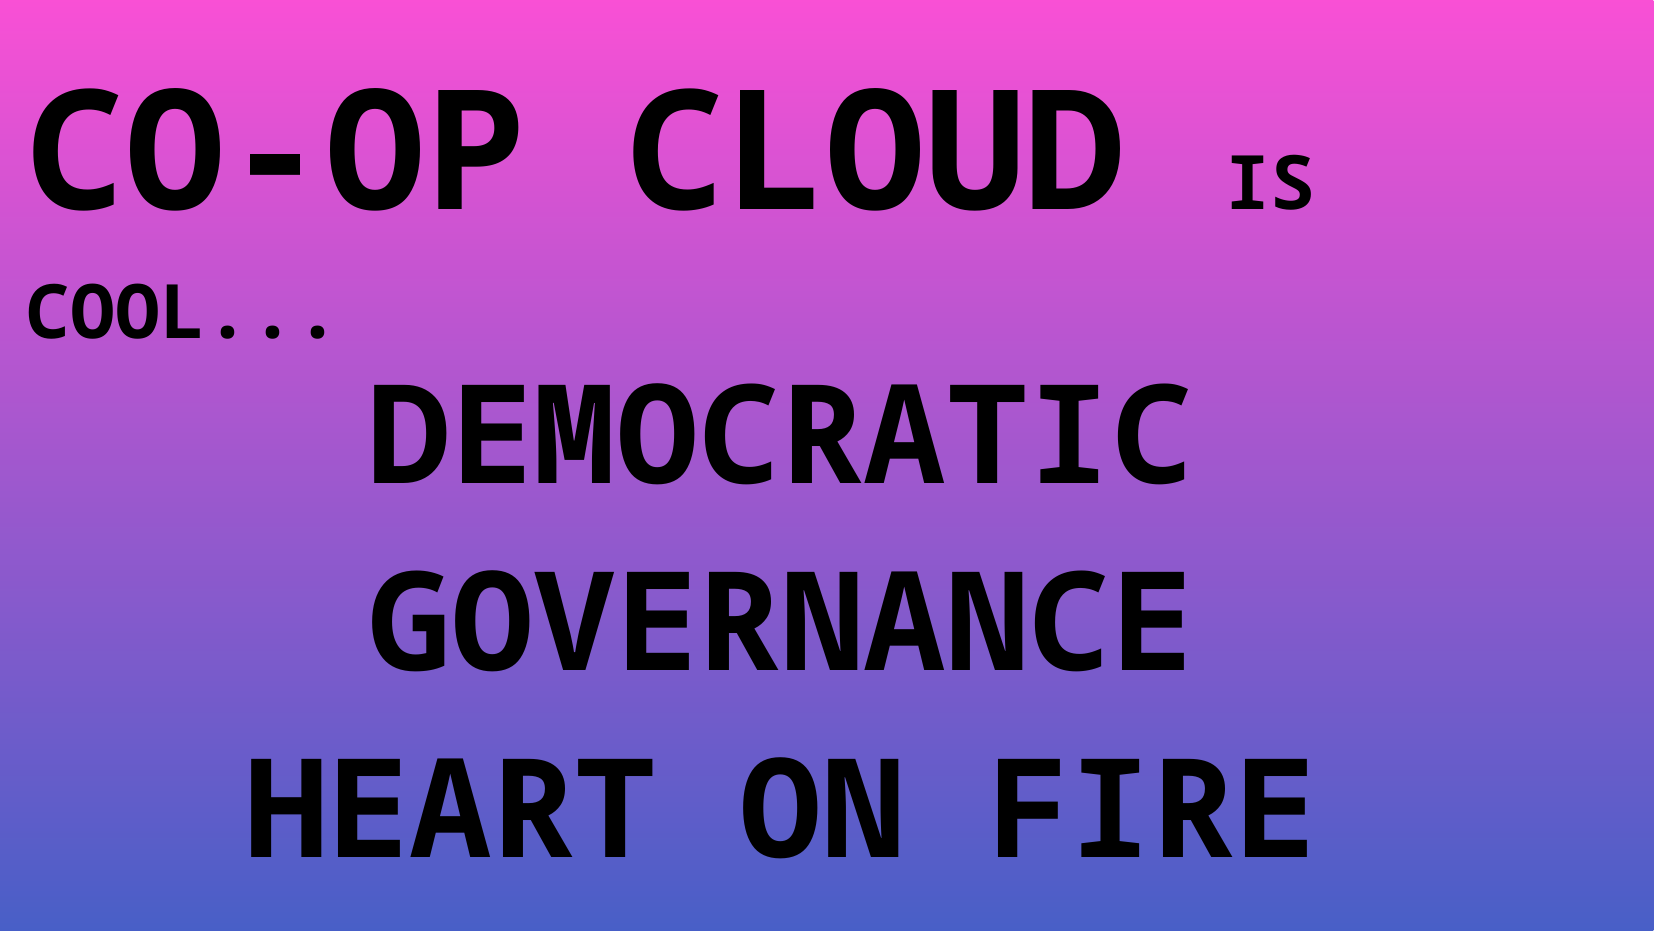

CO-OP CLOUD IS COOL...
DEMOCRATIC GOVERNANCE HEART ON FIRE EMOJI